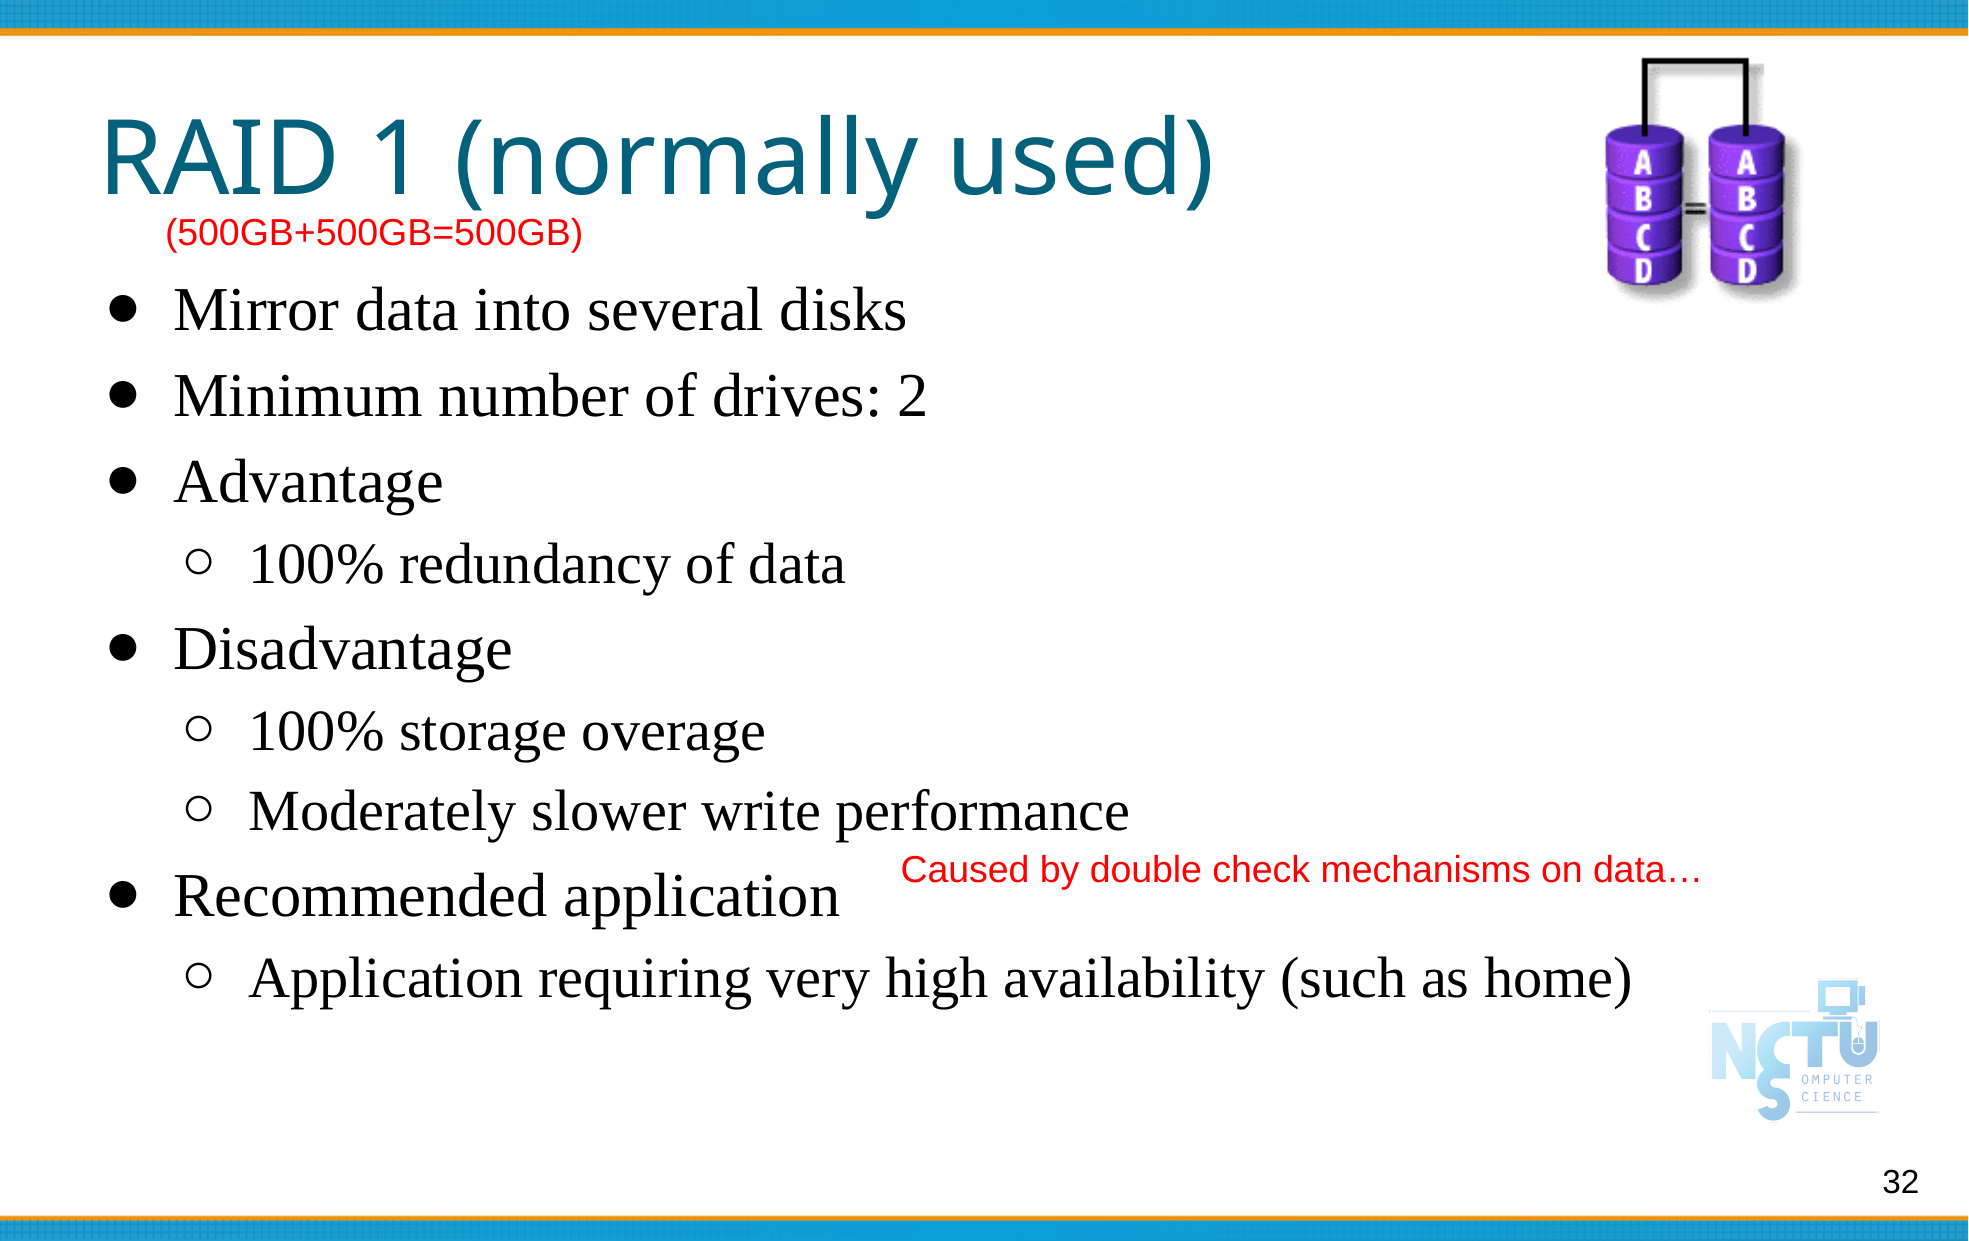

# RAID 1 (normally used)
(500GB+500GB=500GB)
Mirror data into several disks
Minimum number of drives: 2
Advantage
100% redundancy of data
Disadvantage
100% storage overage
Moderately slower write performance
Recommended application
Application requiring very high availability (such as home)
Caused by double check mechanisms on data…